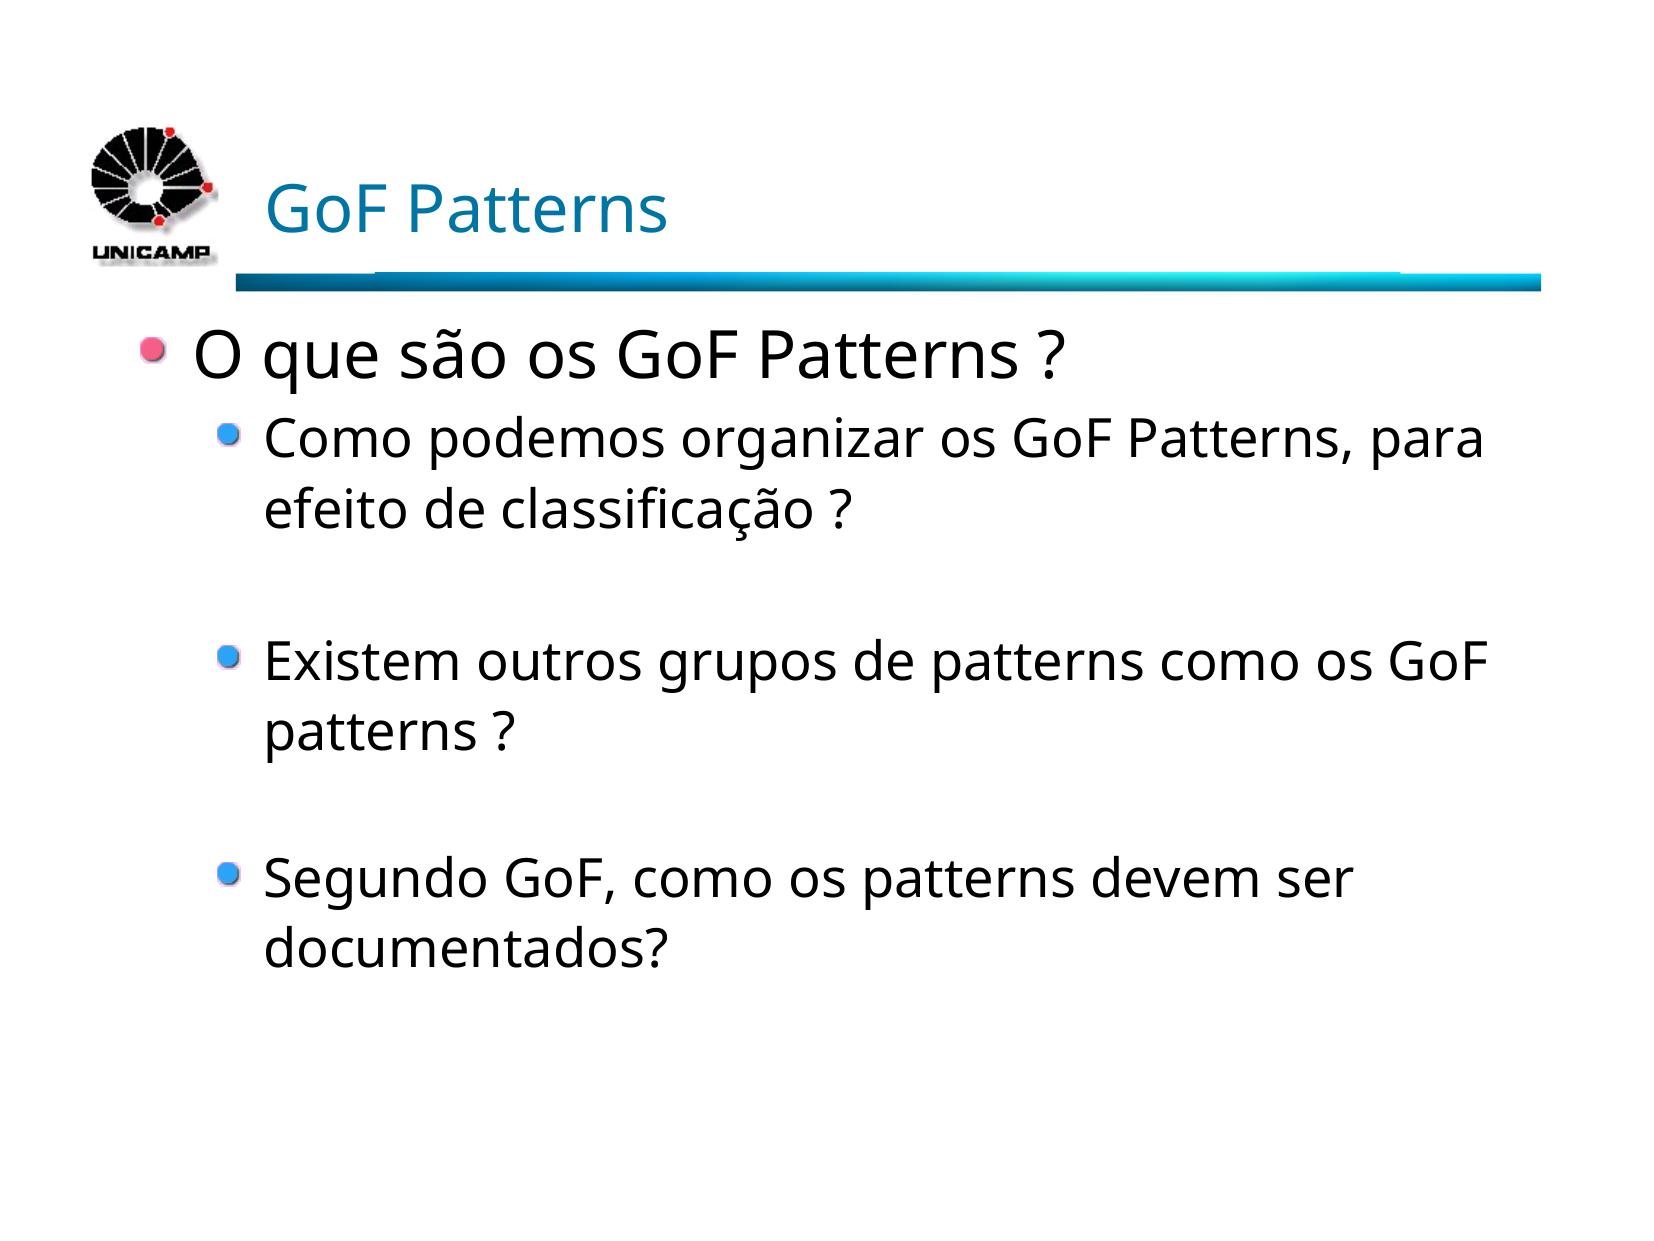

# GoF Patterns
O que são os GoF Patterns ?
Como podemos organizar os GoF Patterns, para efeito de classificação ?
Existem outros grupos de patterns como os GoF patterns ?
Segundo GoF, como os patterns devem ser documentados?